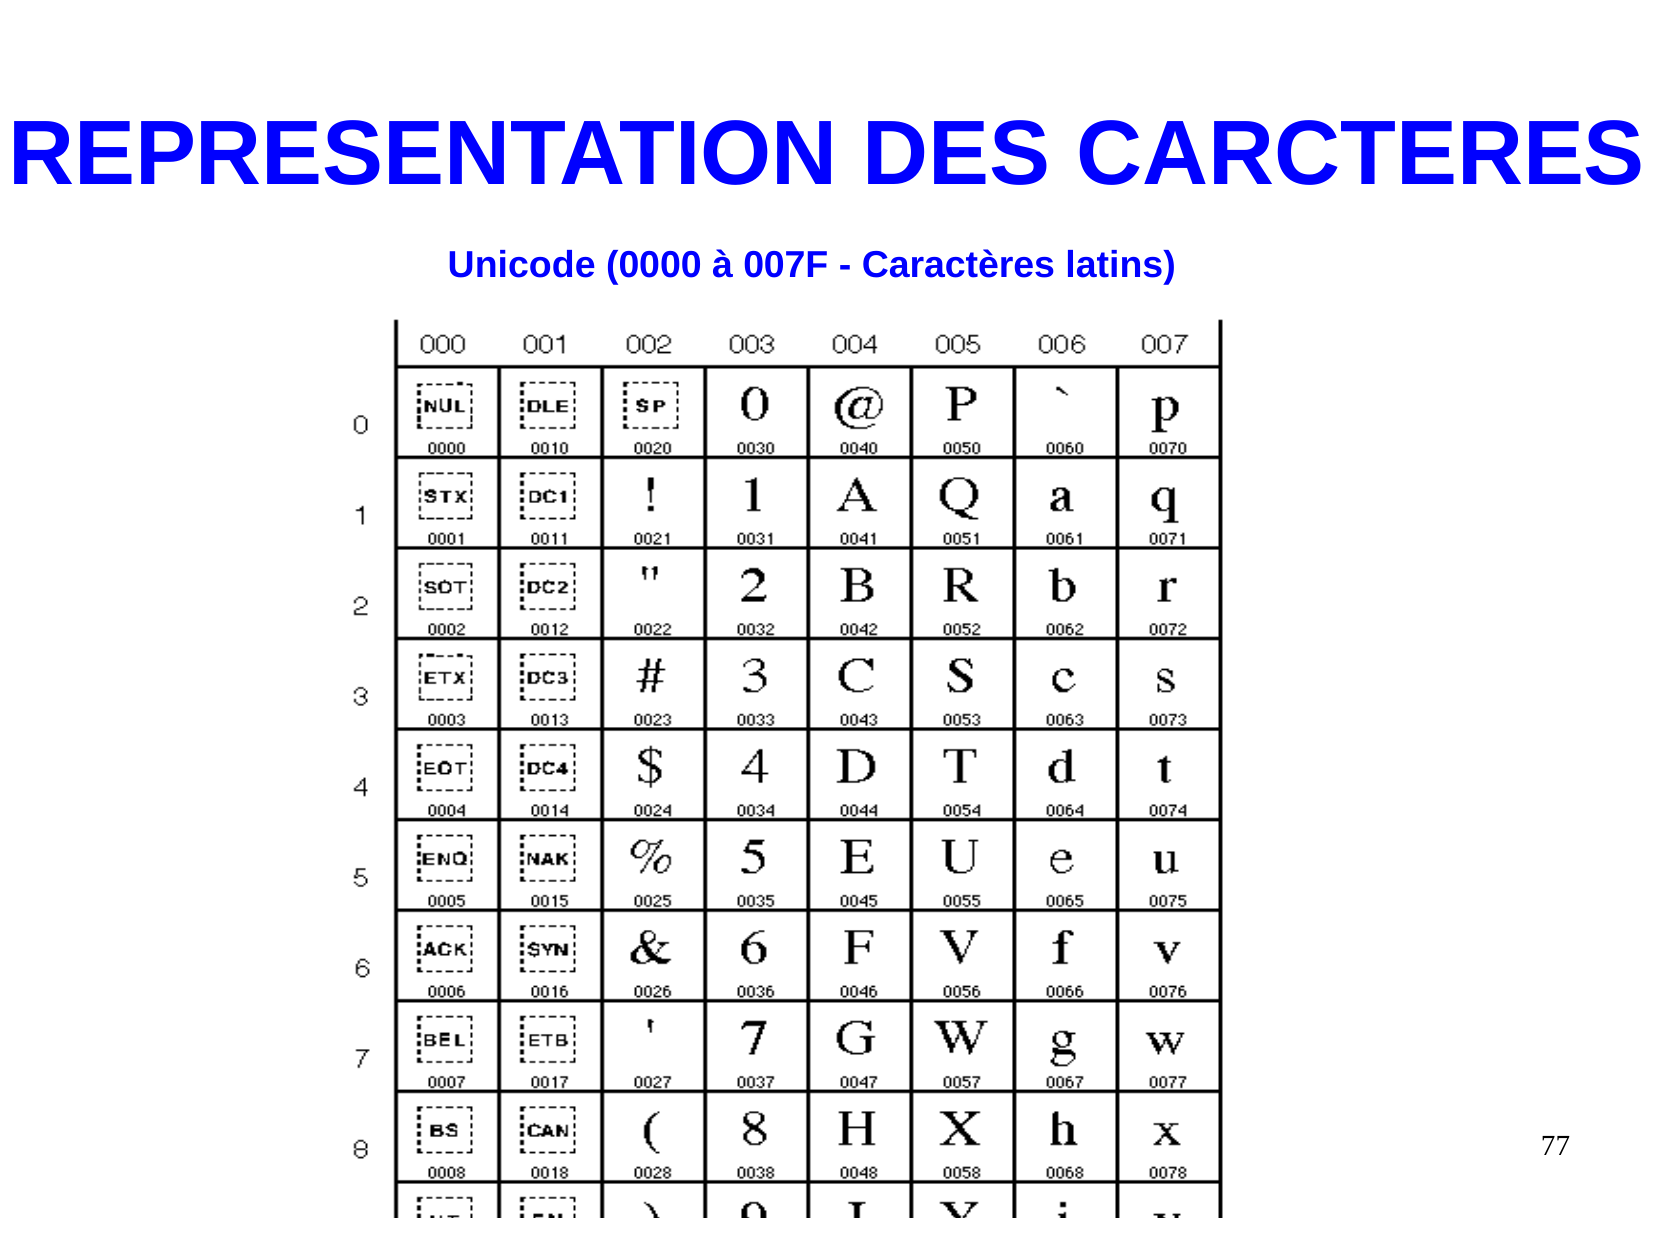

# REPRESENTATION DES CARCTERES
Unicode (0000 à 007F - Caractères latins)
77